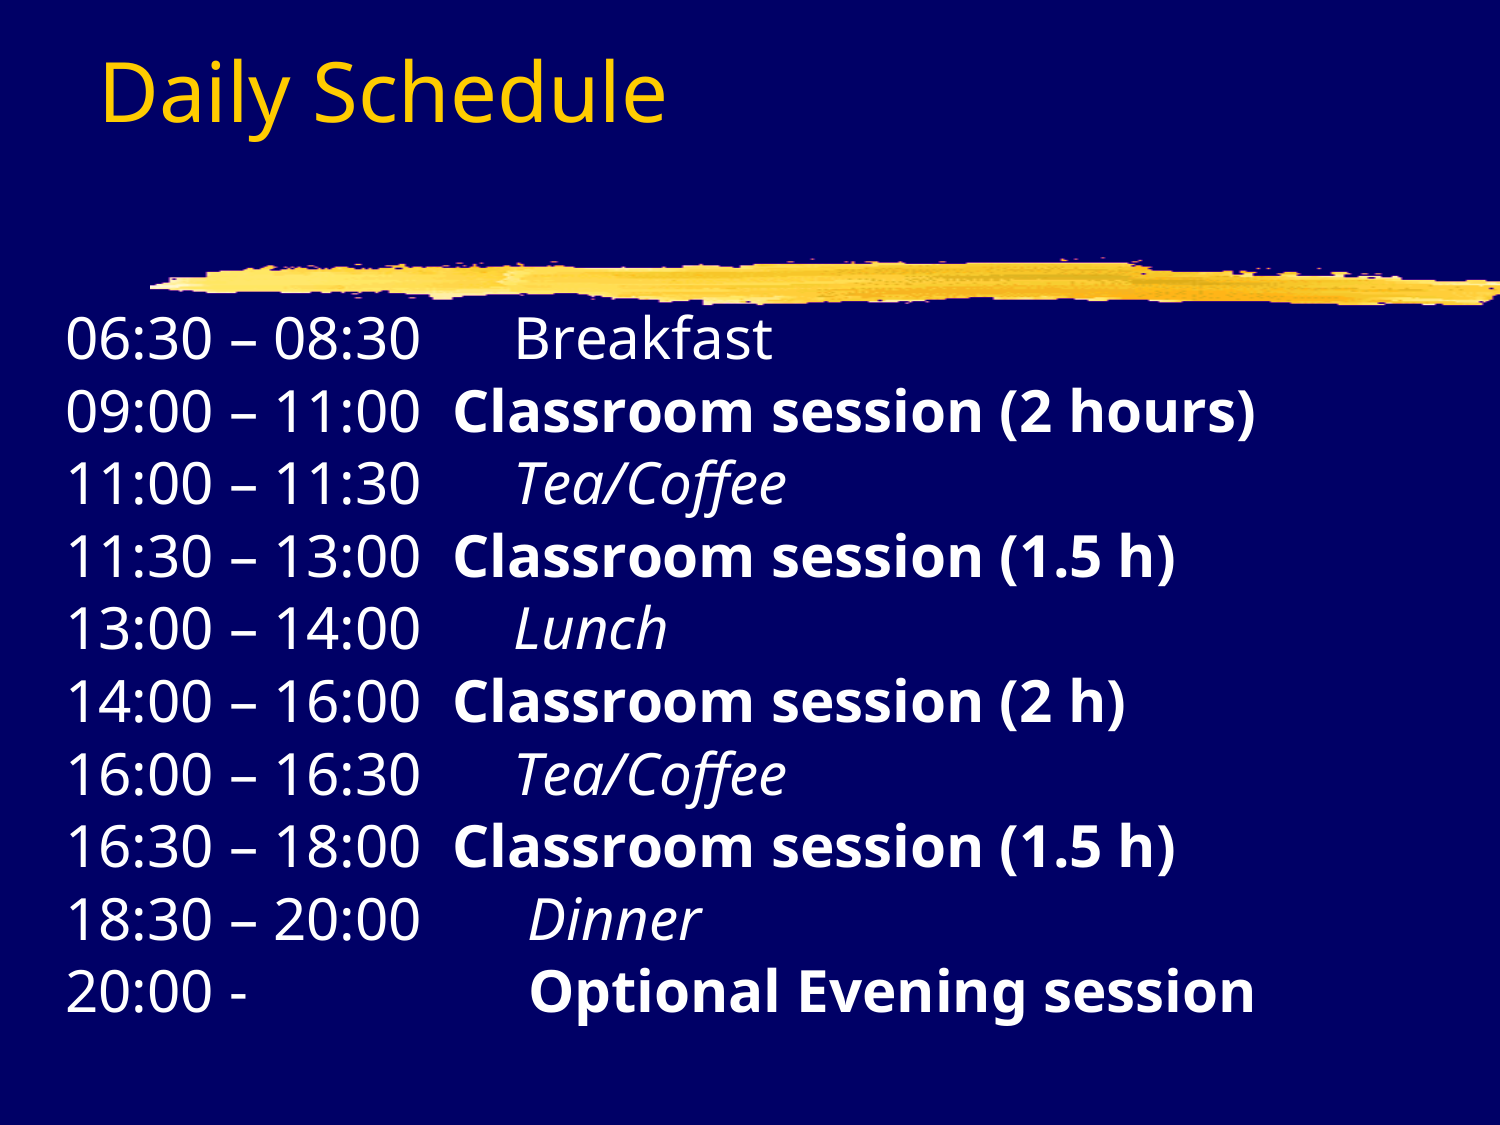

# Daily Schedule
06:30 – 08:30 Breakfast
09:00 – 11:00 Classroom session (2 hours)
11:00 – 11:30 Tea/Coffee
11:30 – 13:00 Classroom session (1.5 h)
13:00 – 14:00 Lunch
14:00 – 16:00 Classroom session (2 h)
16:00 – 16:30 Tea/Coffee
16:30 – 18:00 Classroom session (1.5 h)
18:30 – 20:00 	 Dinner
20:00 -				 Optional Evening session